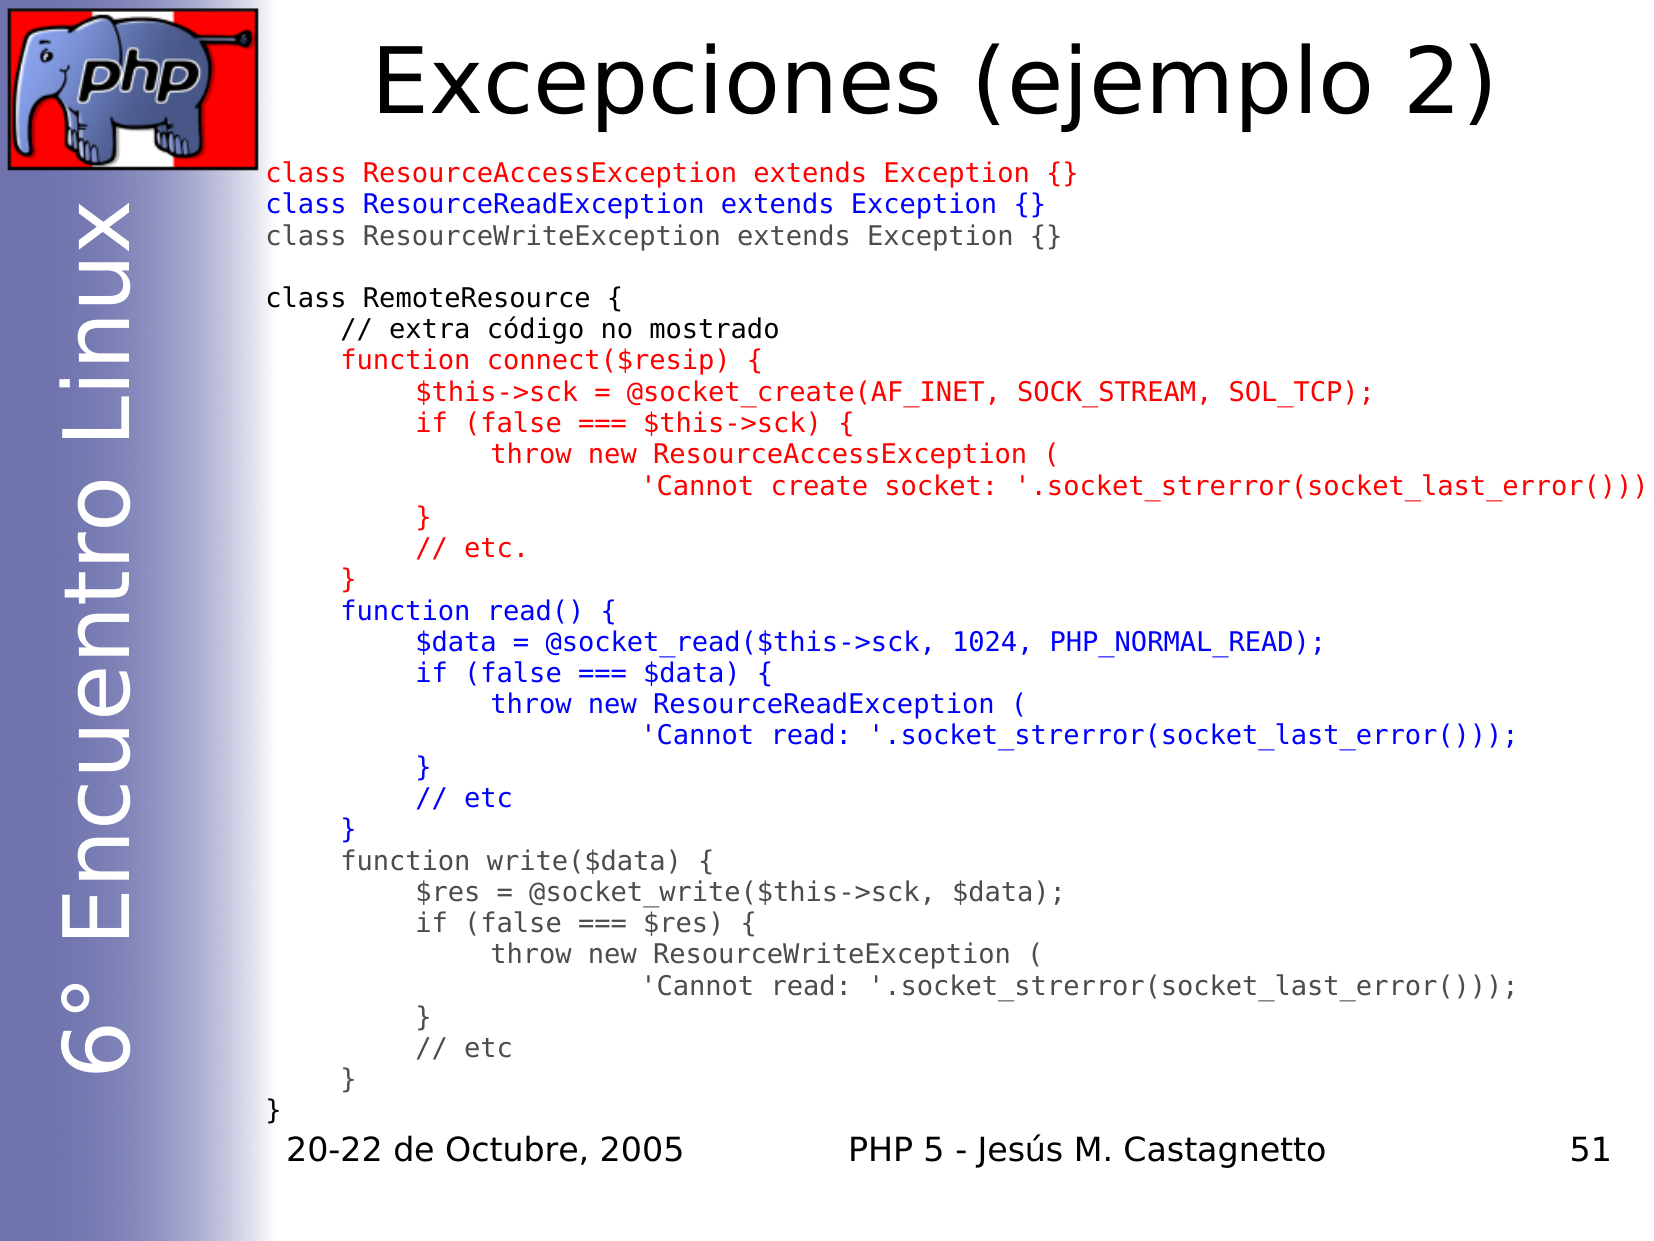

# Excepciones (ejemplo 2)
class ResourceAccessException extends Exception {}
class ResourceReadException extends Exception {}
class ResourceWriteException extends Exception {}
class RemoteResource {
	// extra código no mostrado
	function connect($resip) {
		$this->sck = @socket_create(AF_INET, SOCK_STREAM, SOL_TCP);
		if (false === $this->sck) {
			throw new ResourceAccessException (
					'Cannot create socket: '.socket_strerror(socket_last_error()));
		}
		// etc.
	}
	function read() {
		$data = @socket_read($this->sck, 1024, PHP_NORMAL_READ);
		if (false === $data) {
			throw new ResourceReadException (
					'Cannot read: '.socket_strerror(socket_last_error()));
		}
		// etc
	}
	function write($data) {
		$res = @socket_write($this->sck, $data);
		if (false === $res) {
			throw new ResourceWriteException (
					'Cannot read: '.socket_strerror(socket_last_error()));
		}
		// etc
	}
}
20-22 de Octubre, 2005
PHP 5 - Jesús M. Castagnetto
51